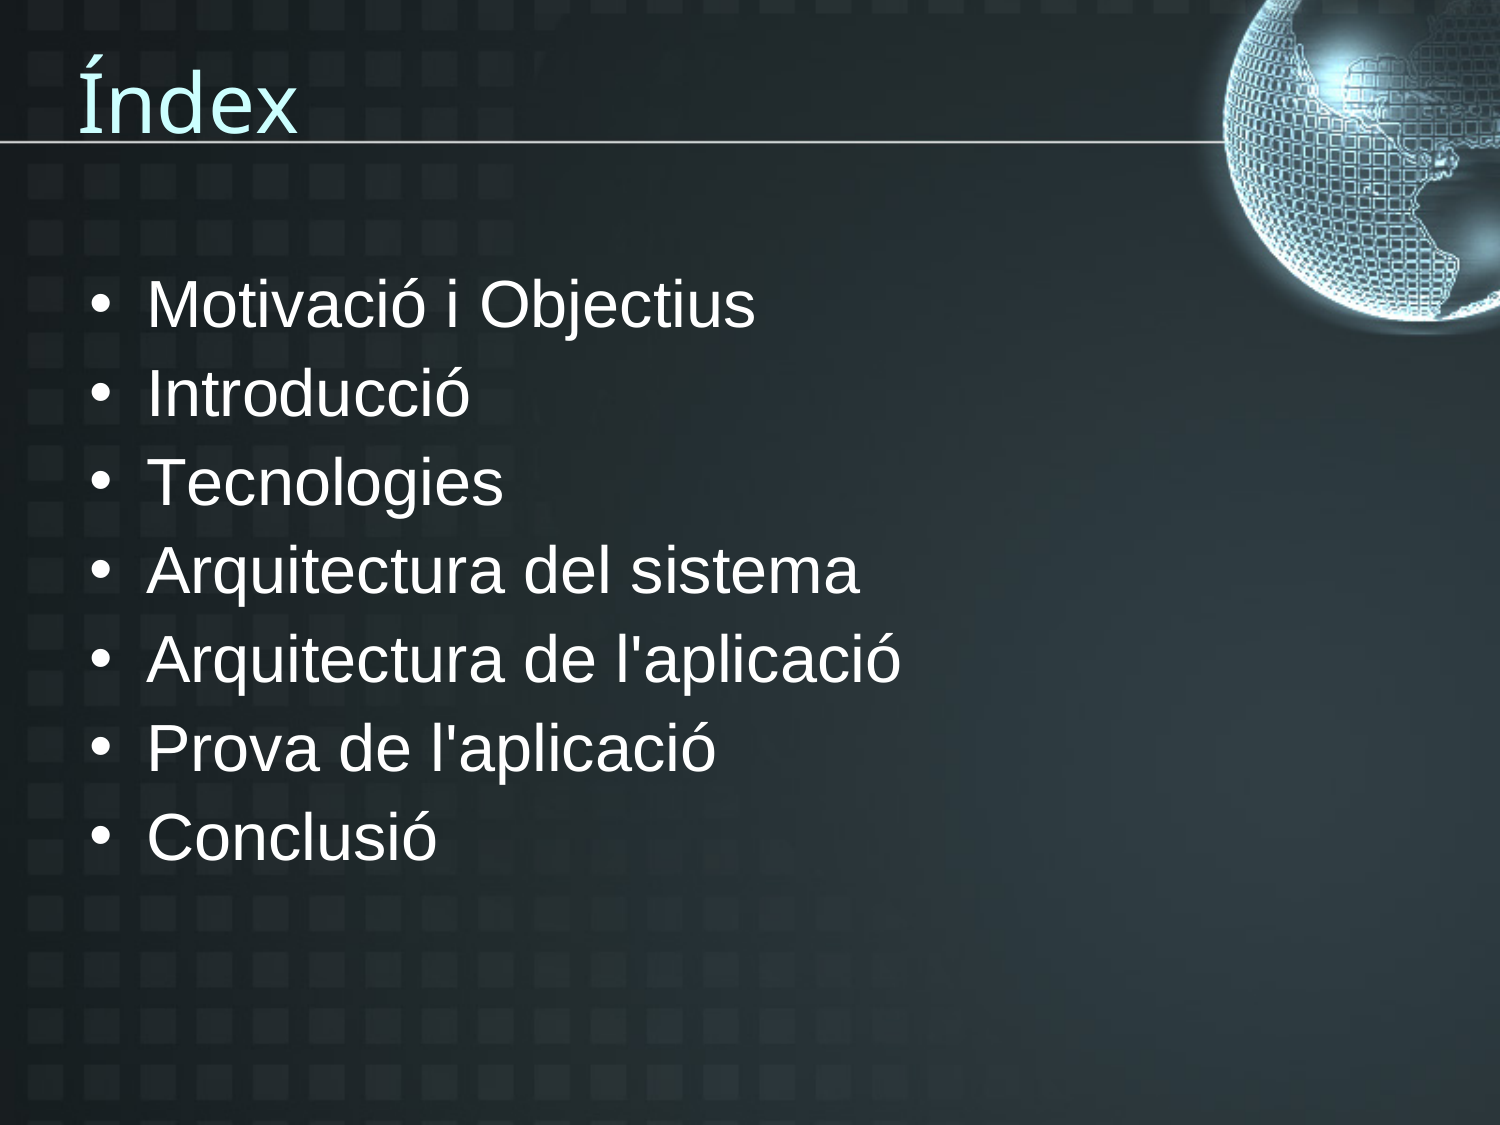

# Índex
Motivació i Objectius
Introducció
Tecnologies
Arquitectura del sistema
Arquitectura de l'aplicació
Prova de l'aplicació
Conclusió